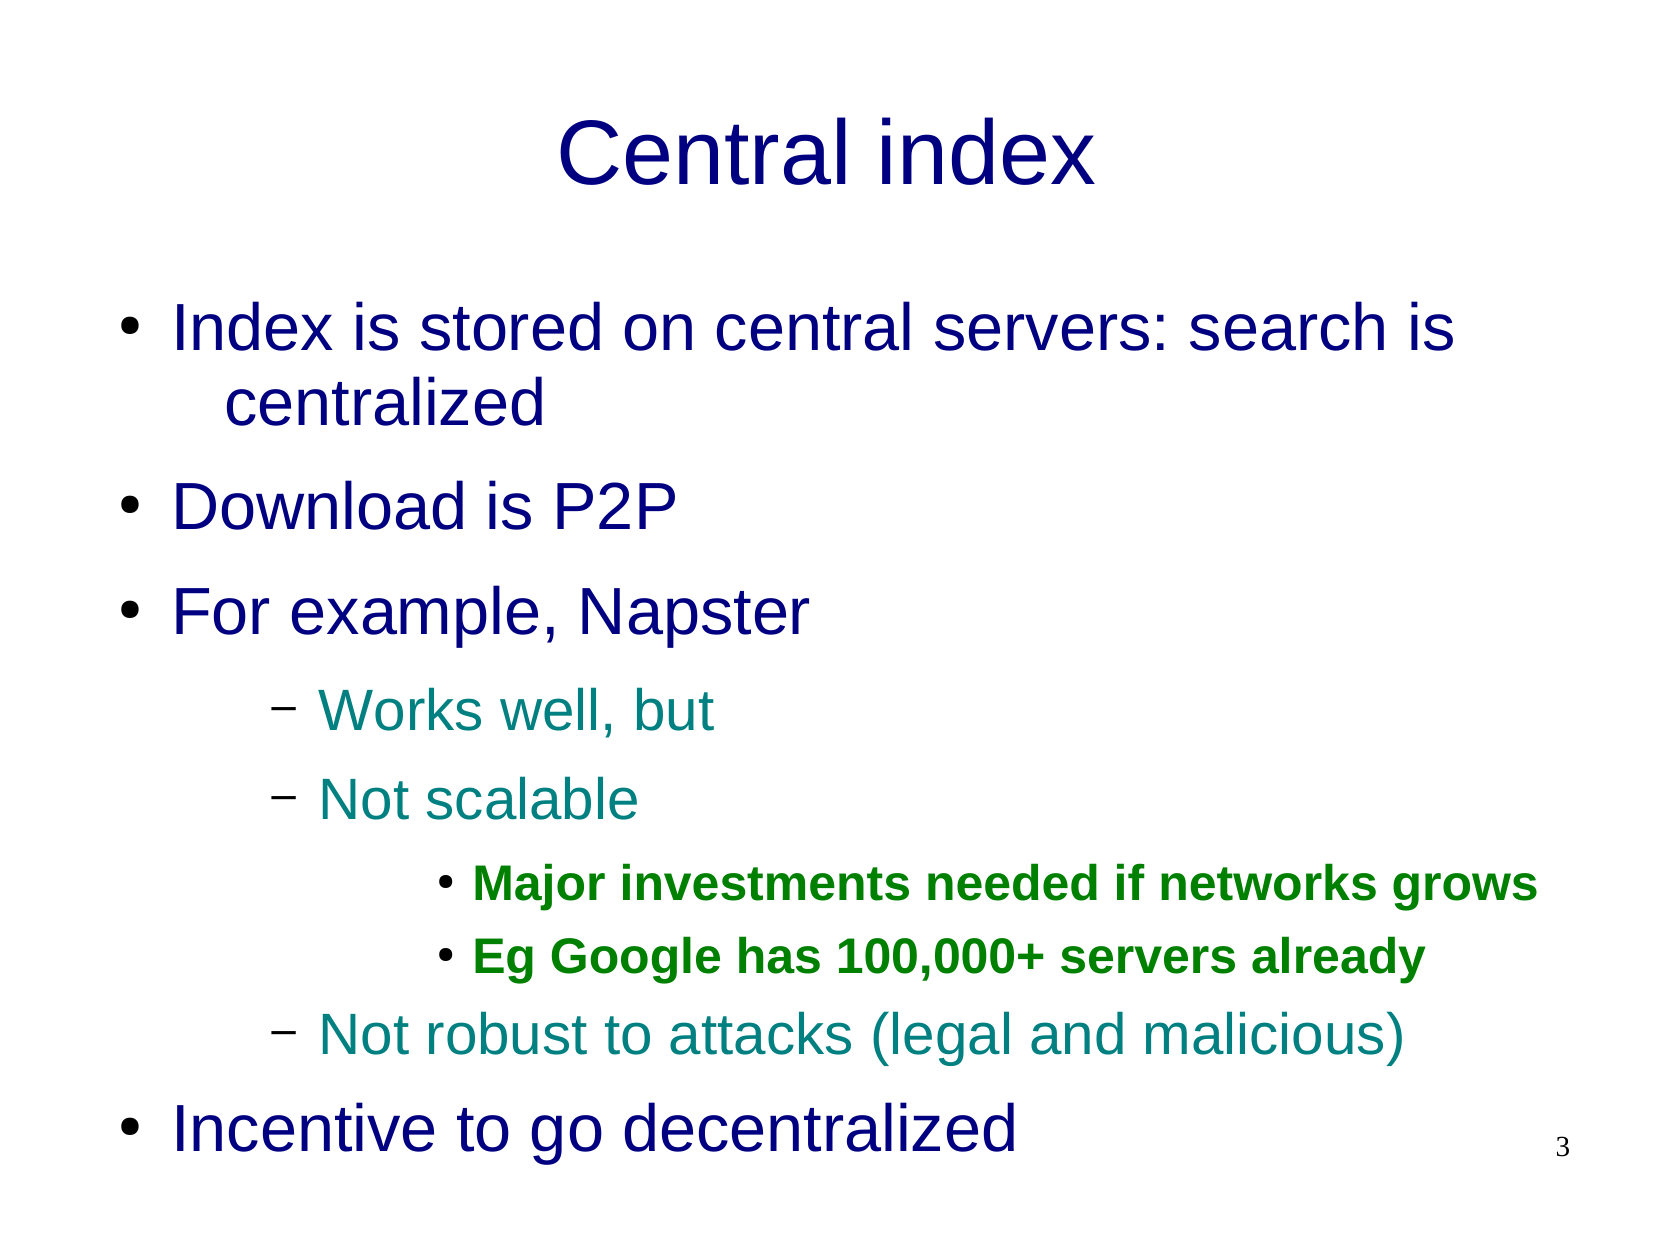

# Central index
Index is stored on central servers: search is centralized
Download is P2P
For example, Napster
Works well, but
Not scalable
Major investments needed if networks grows
Eg Google has 100,000+ servers already
Not robust to attacks (legal and malicious)
Incentive to go decentralized
3